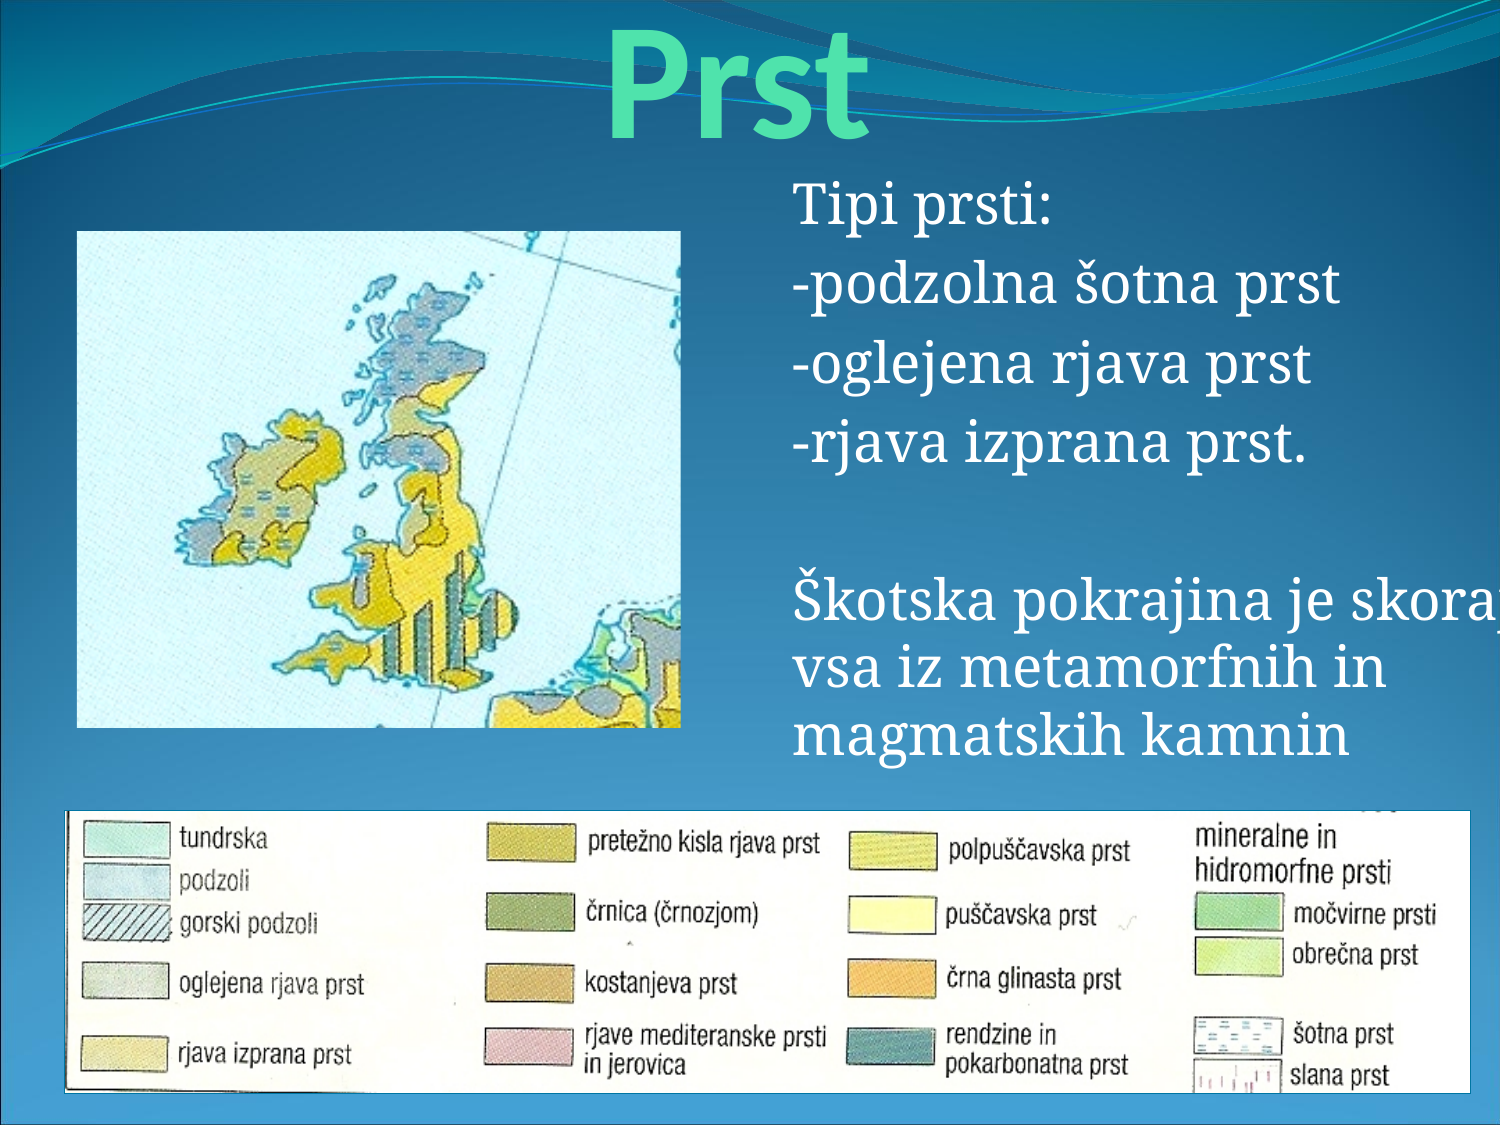

# Prst
Tipi prsti:
-podzolna šotna prst
-oglejena rjava prst
-rjava izprana prst.
Škotska pokrajina je skoraj vsa iz metamorfnih in magmatskih kamnin